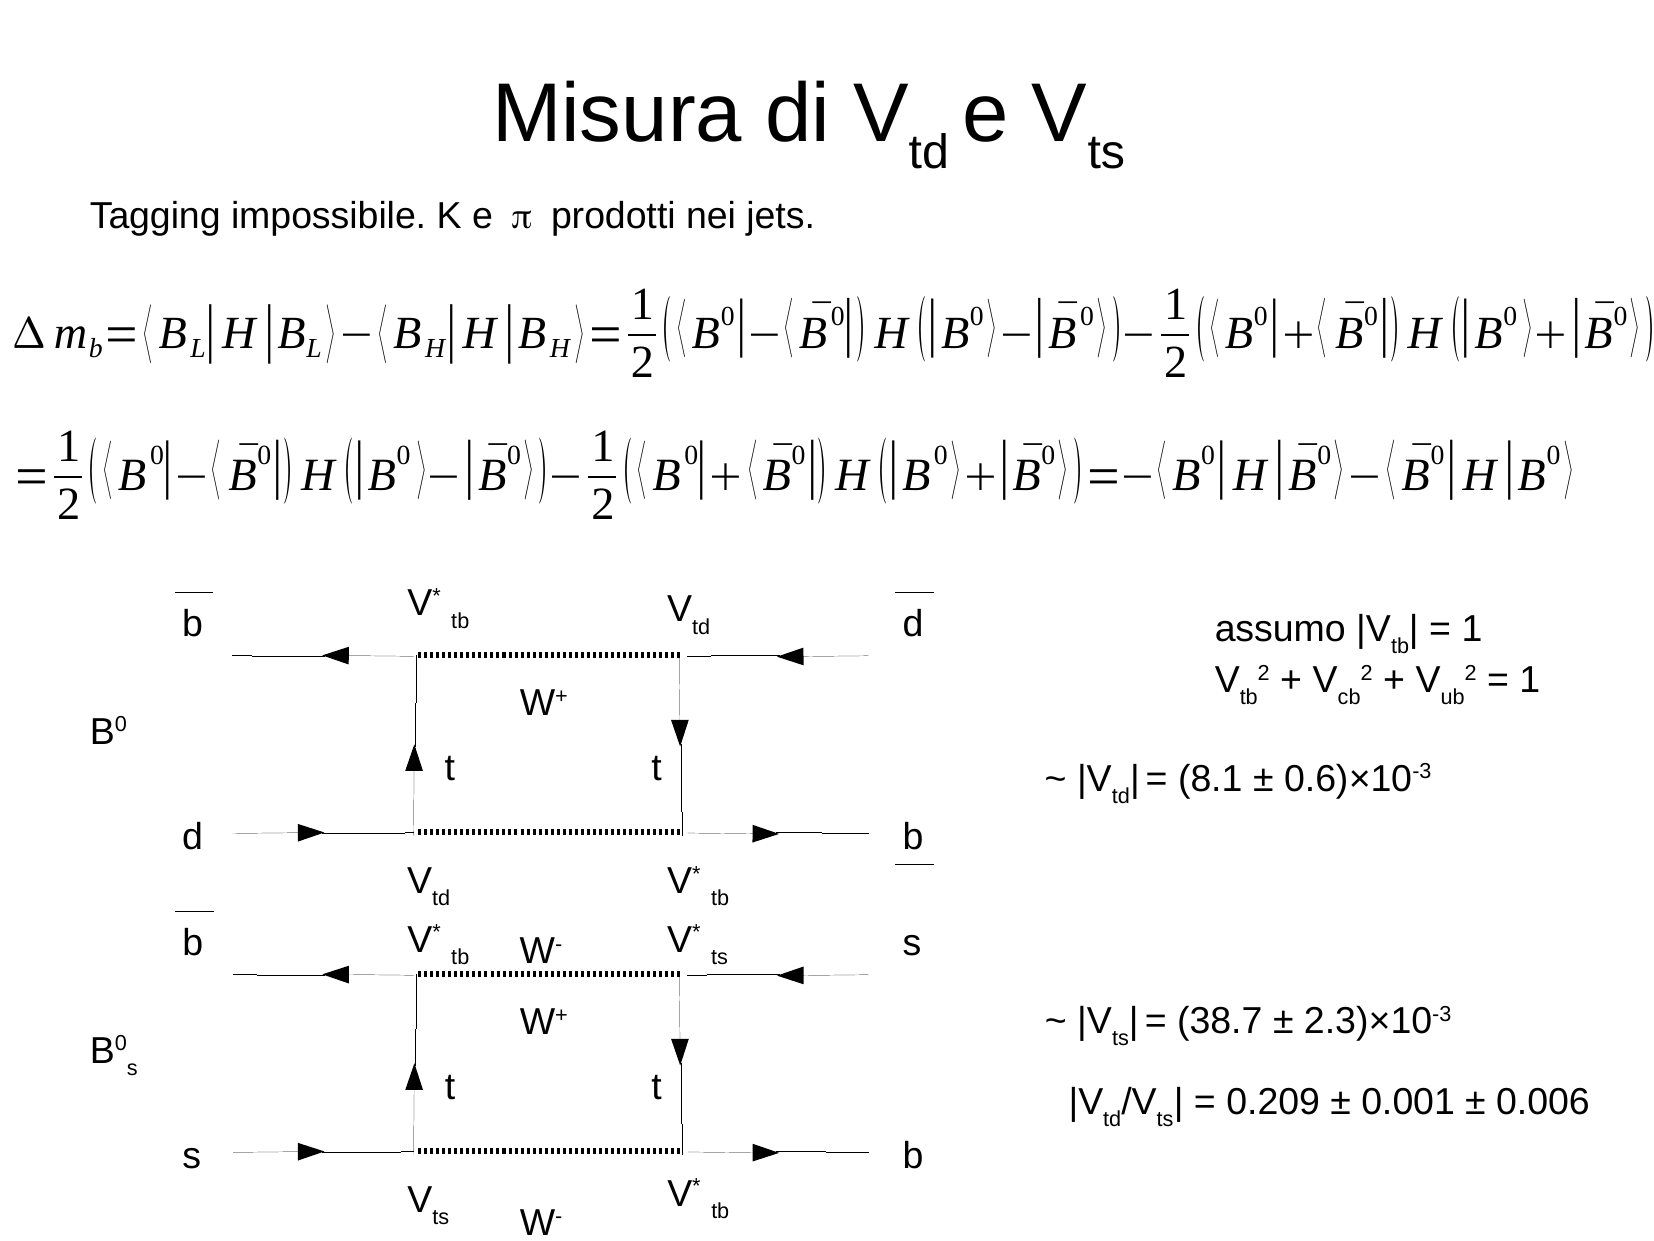

Misura di Vtd e Vts
Tagging impossibile. K e p prodotti nei jets.
V* tb
Vtd
b
d
assumo |Vtb| = 1
Vtb2 + Vcb2 + Vub2 = 1
W+
B0
t
t
~ |Vtd| = (8.1 ± 0.6)×10-3
d
b
Vtd
V* tb
V* ts
V* tb
b
s
W-
~ |Vts| = (38.7 ± 2.3)×10-3
W+
B0s
t
t
 |Vtd/Vts| = 0.209 ± 0.001 ± 0.006
s
b
V* tb
Vts
W-